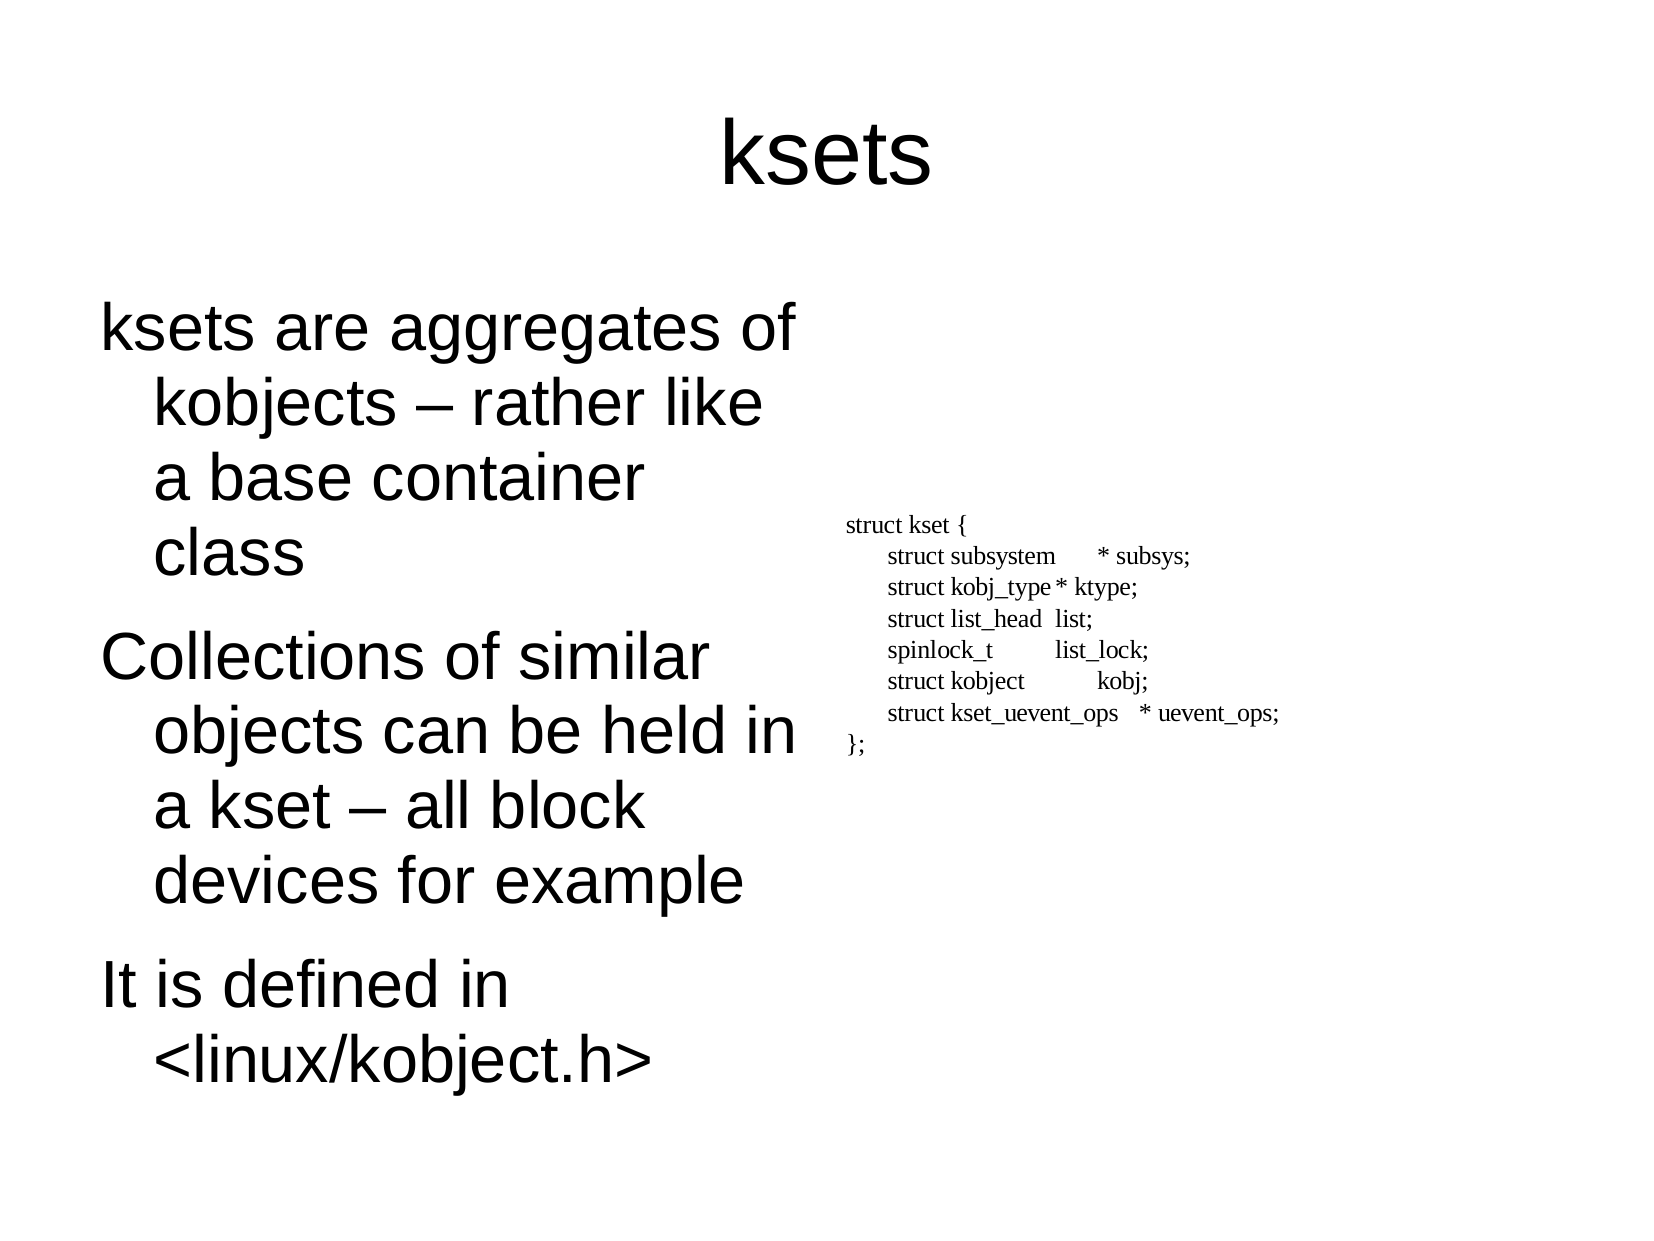

# ksets
ksets are aggregates of kobjects – rather like a base container class
Collections of similar objects can be held in a kset – all block devices for example
It is defined in <linux/kobject.h>